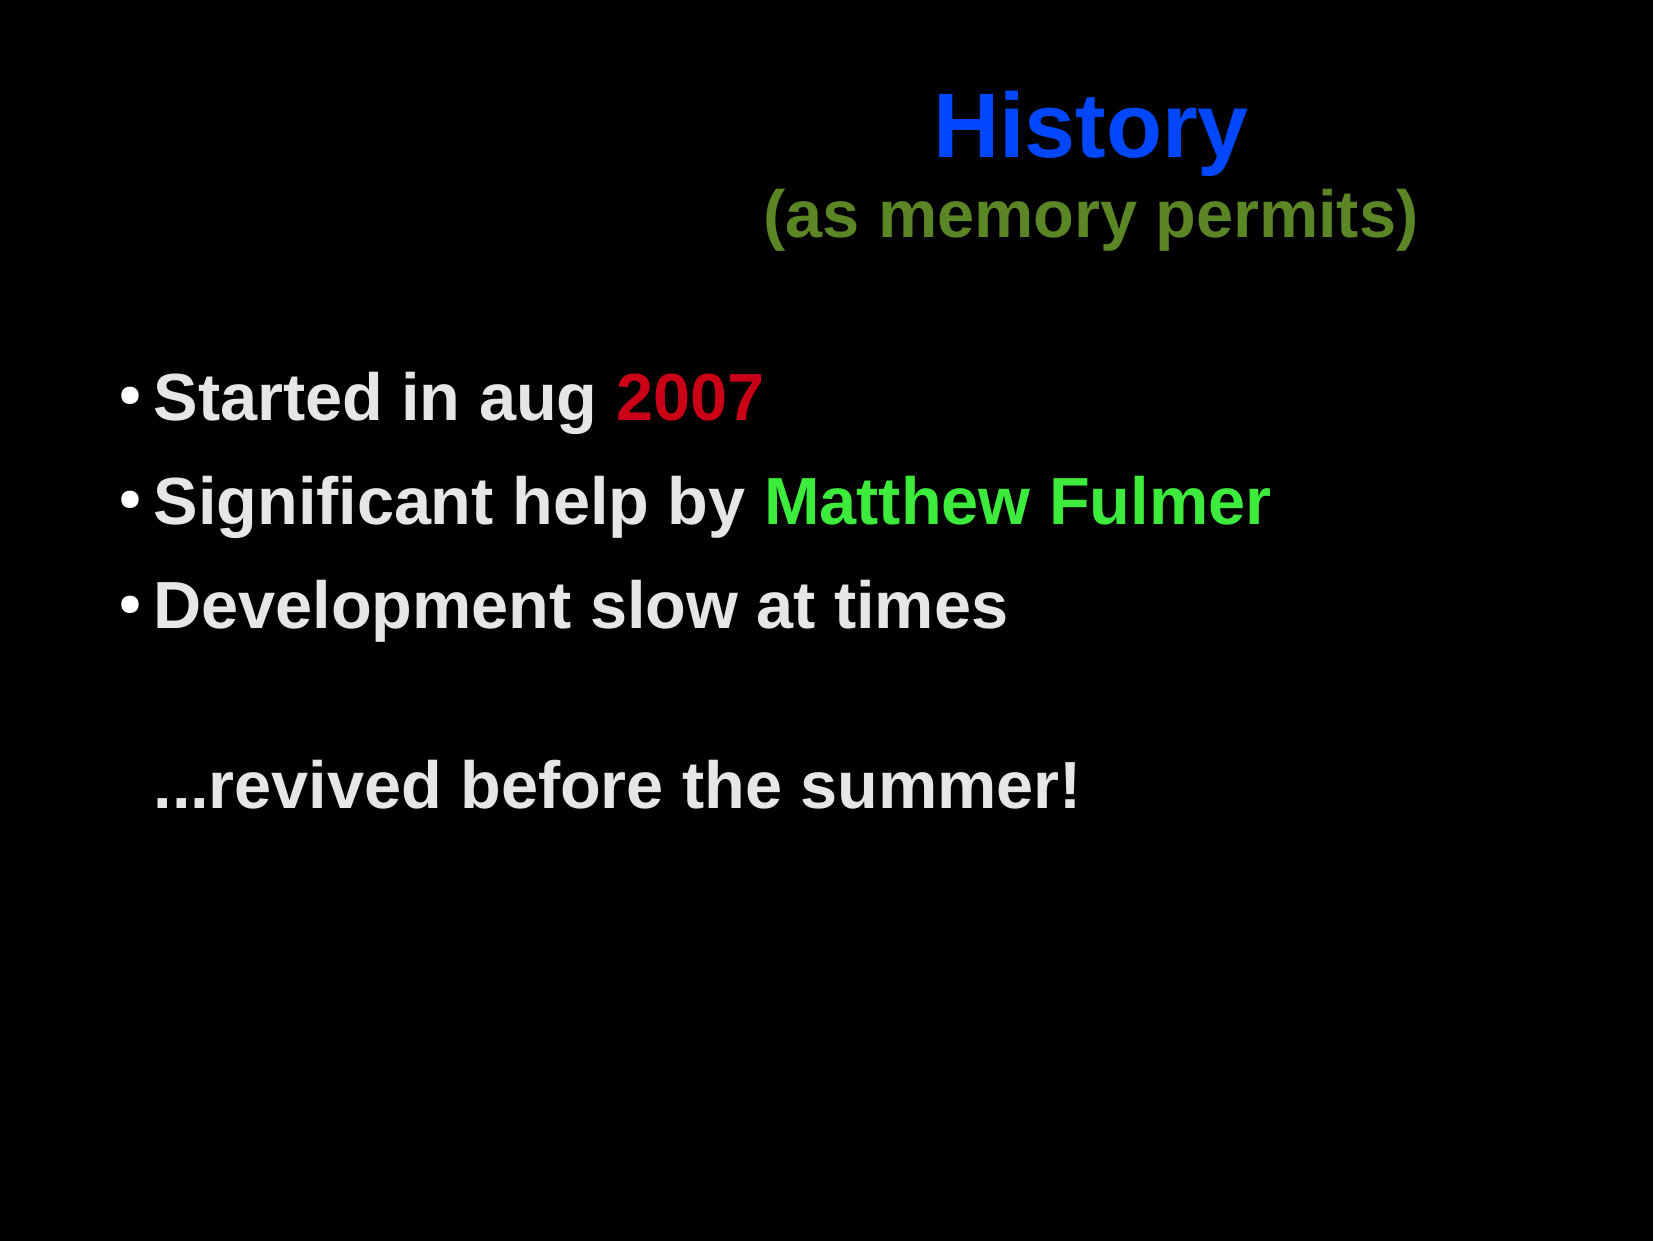

# History (as memory permits)
Started in aug 2007
Significant help by Matthew Fulmer
Development slow at times
...revived before the summer!